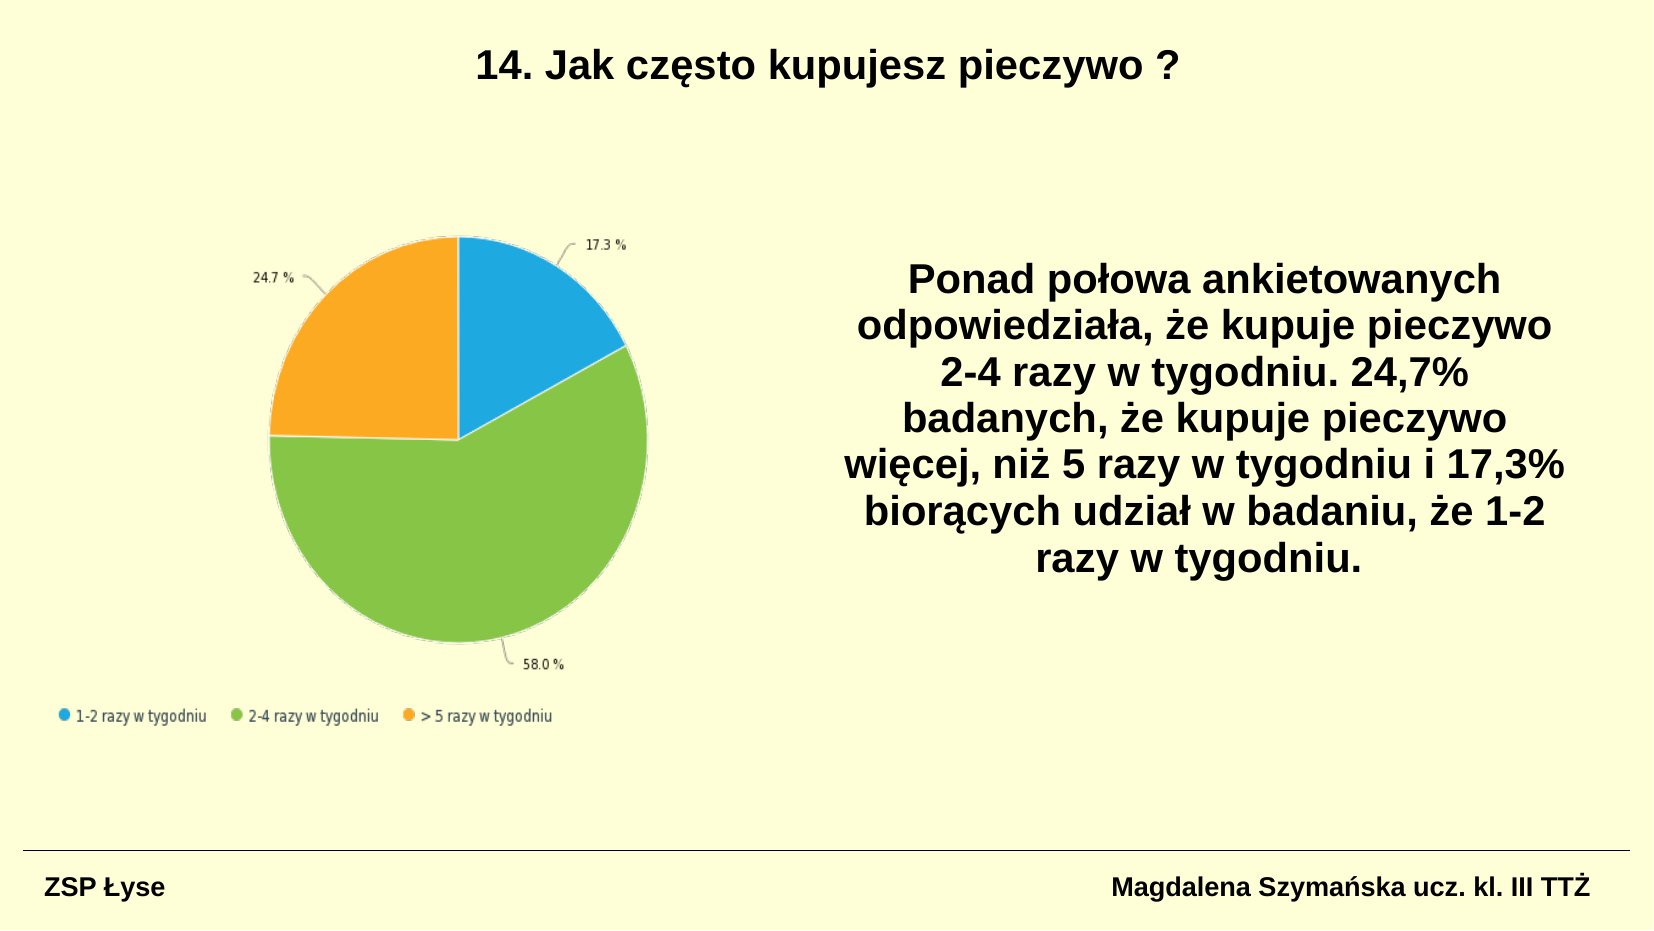

14. Jak często kupujesz pieczywo ?
Ponad połowa ankietowanych odpowiedziała, że kupuje pieczywo 2-4 razy w tygodniu. 24,7% badanych, że kupuje pieczywo więcej, niż 5 razy w tygodniu i 17,3% biorących udział w badaniu, że 1-2 razy w tygodniu.
ZSP Łyse Magdalena Szymańska ucz. kl. III TTŻ